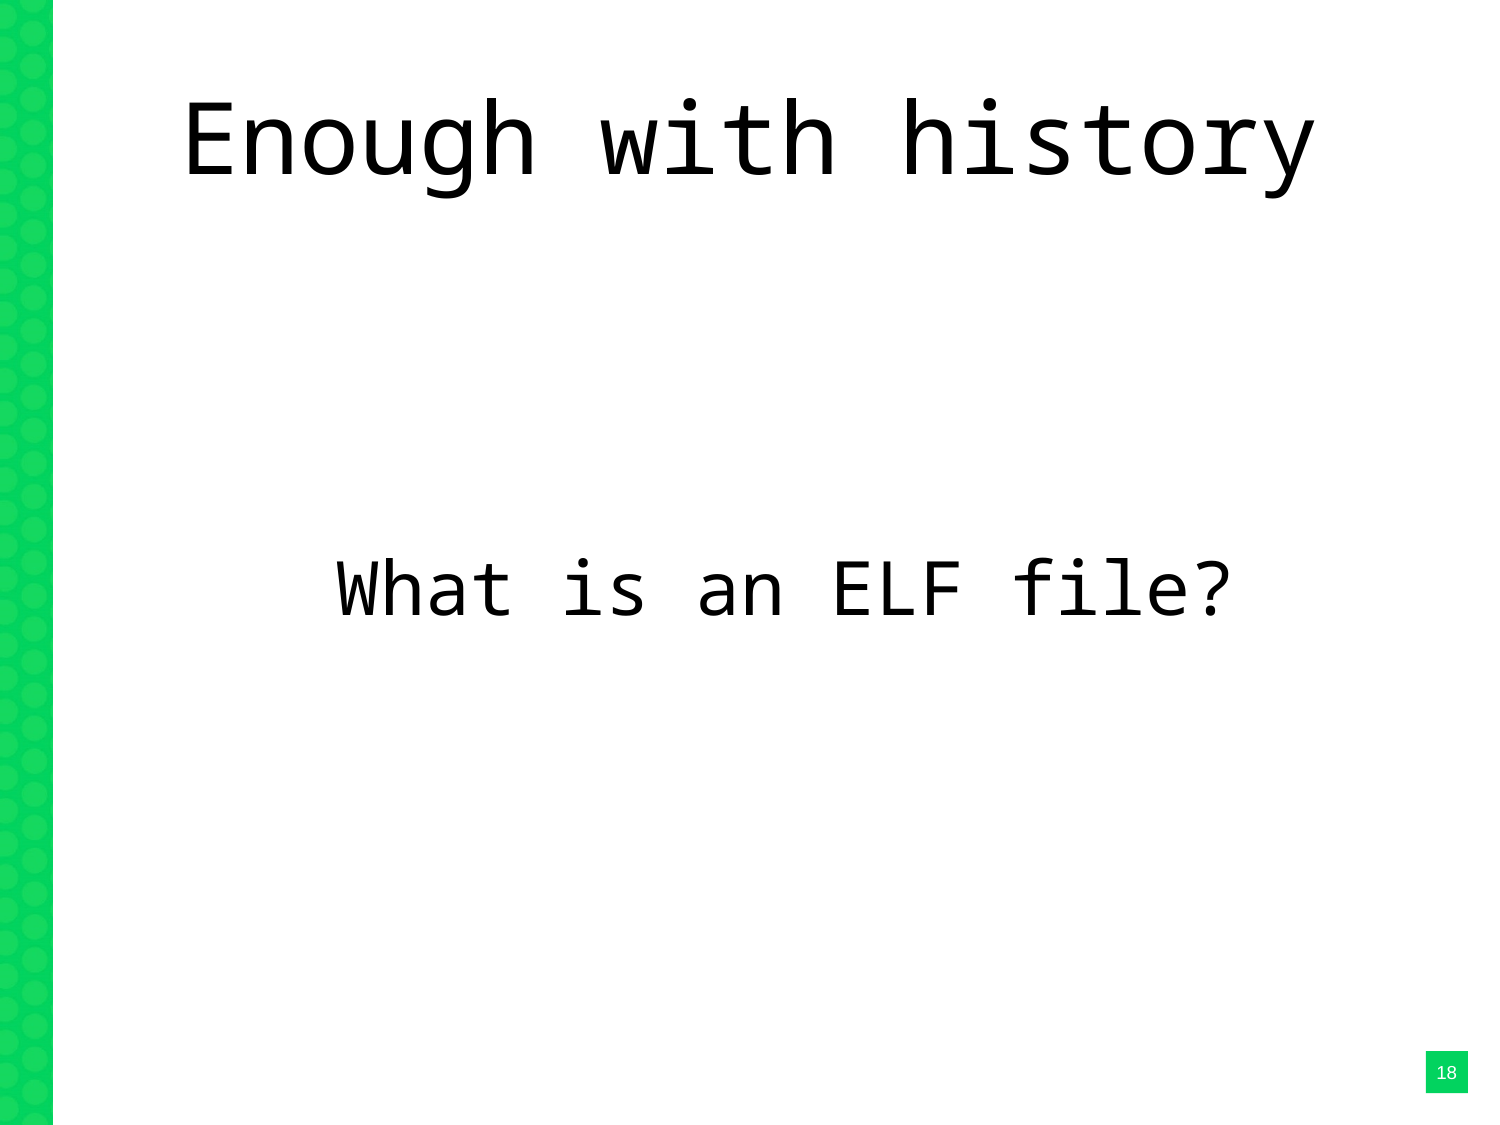

# Enough with history
What is an ELF file?